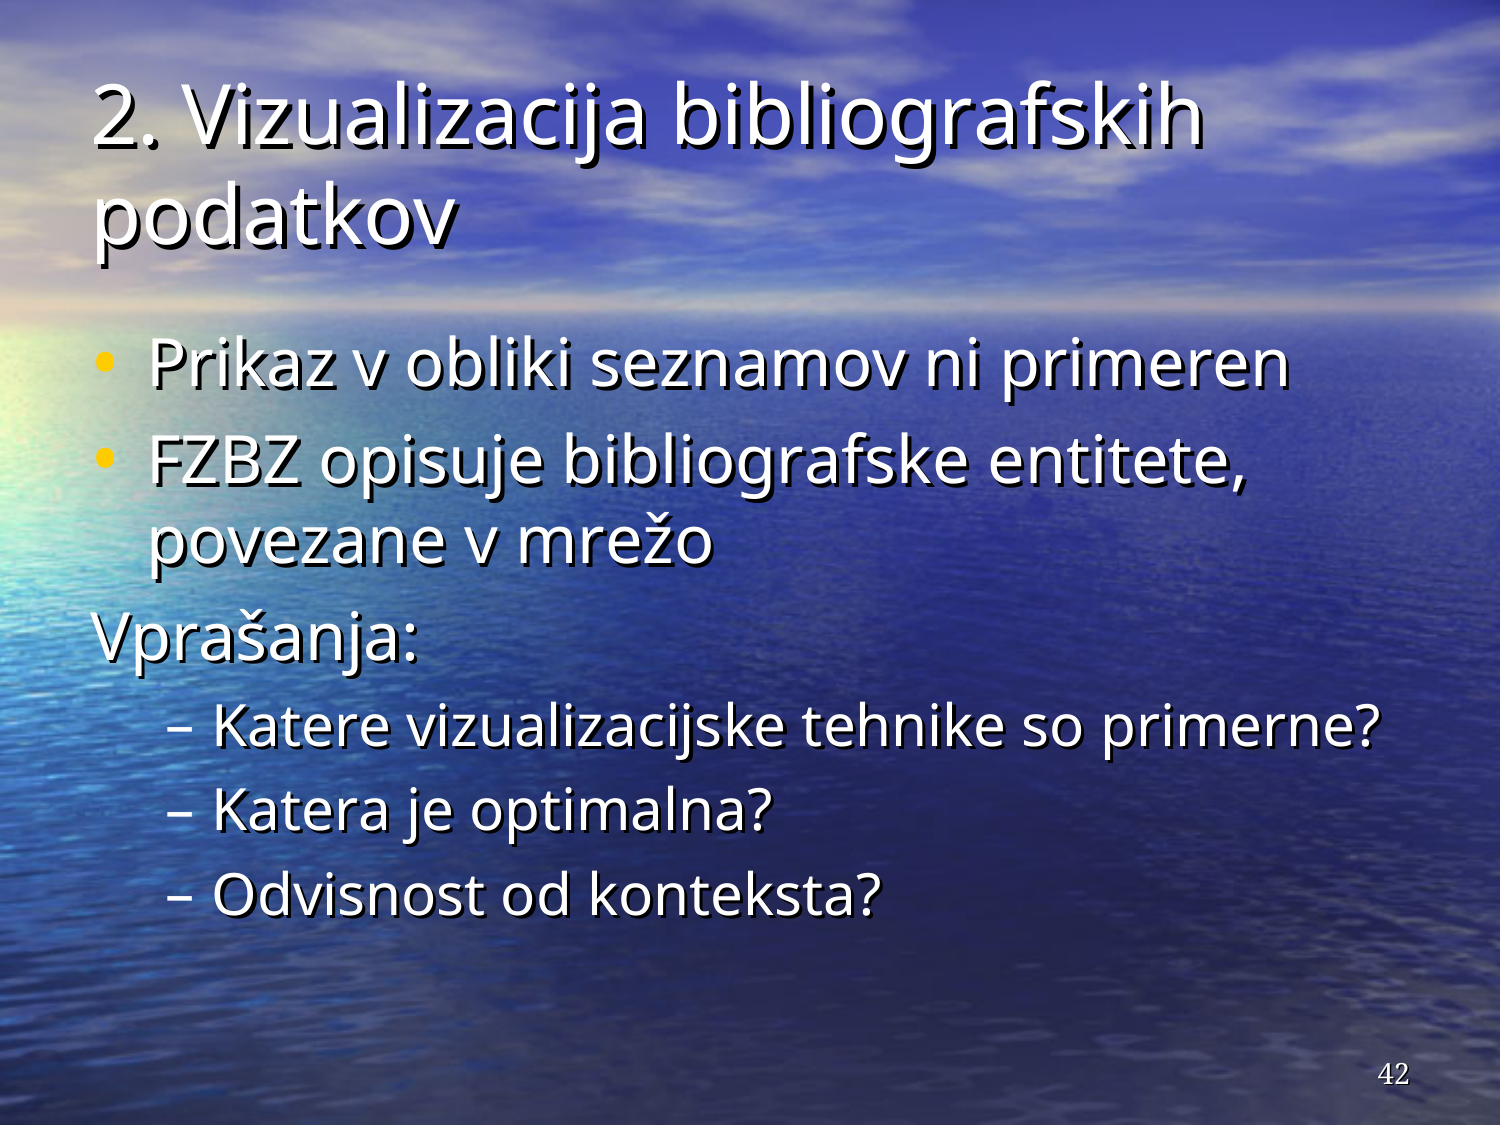

# 2. Vizualizacija bibliografskih podatkov
Prikaz v obliki seznamov ni primeren
FZBZ opisuje bibliografske entitete, povezane v mrežo
Vprašanja:
Katere vizualizacijske tehnike so primerne?
Katera je optimalna?
Odvisnost od konteksta?